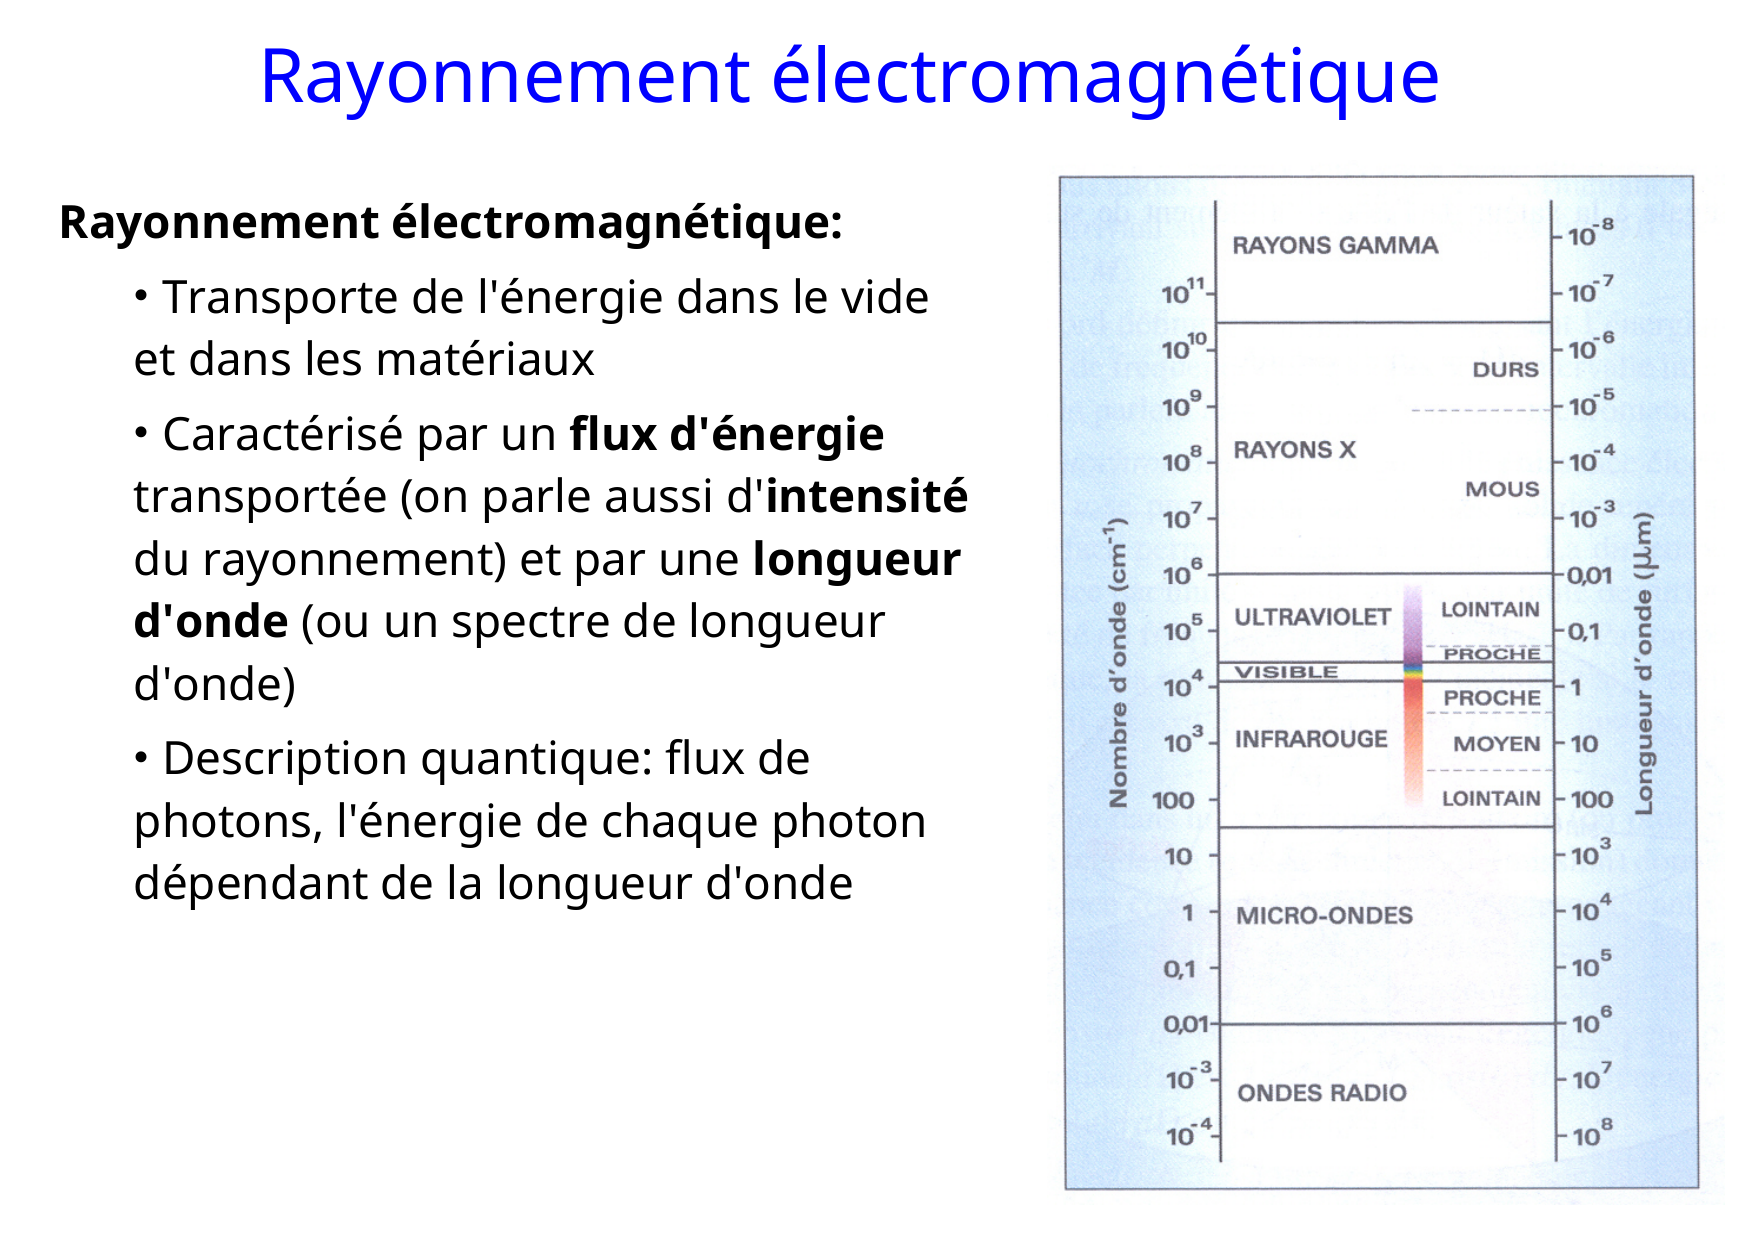

Rayonnement électromagnétique
Rayonnement électromagnétique:
 Transporte de l'énergie dans le vide et dans les matériaux
 Caractérisé par un flux d'énergie transportée (on parle aussi d'intensité du rayonnement) et par une longueur d'onde (ou un spectre de longueur d'onde)
 Description quantique: flux de photons, l'énergie de chaque photon dépendant de la longueur d'onde